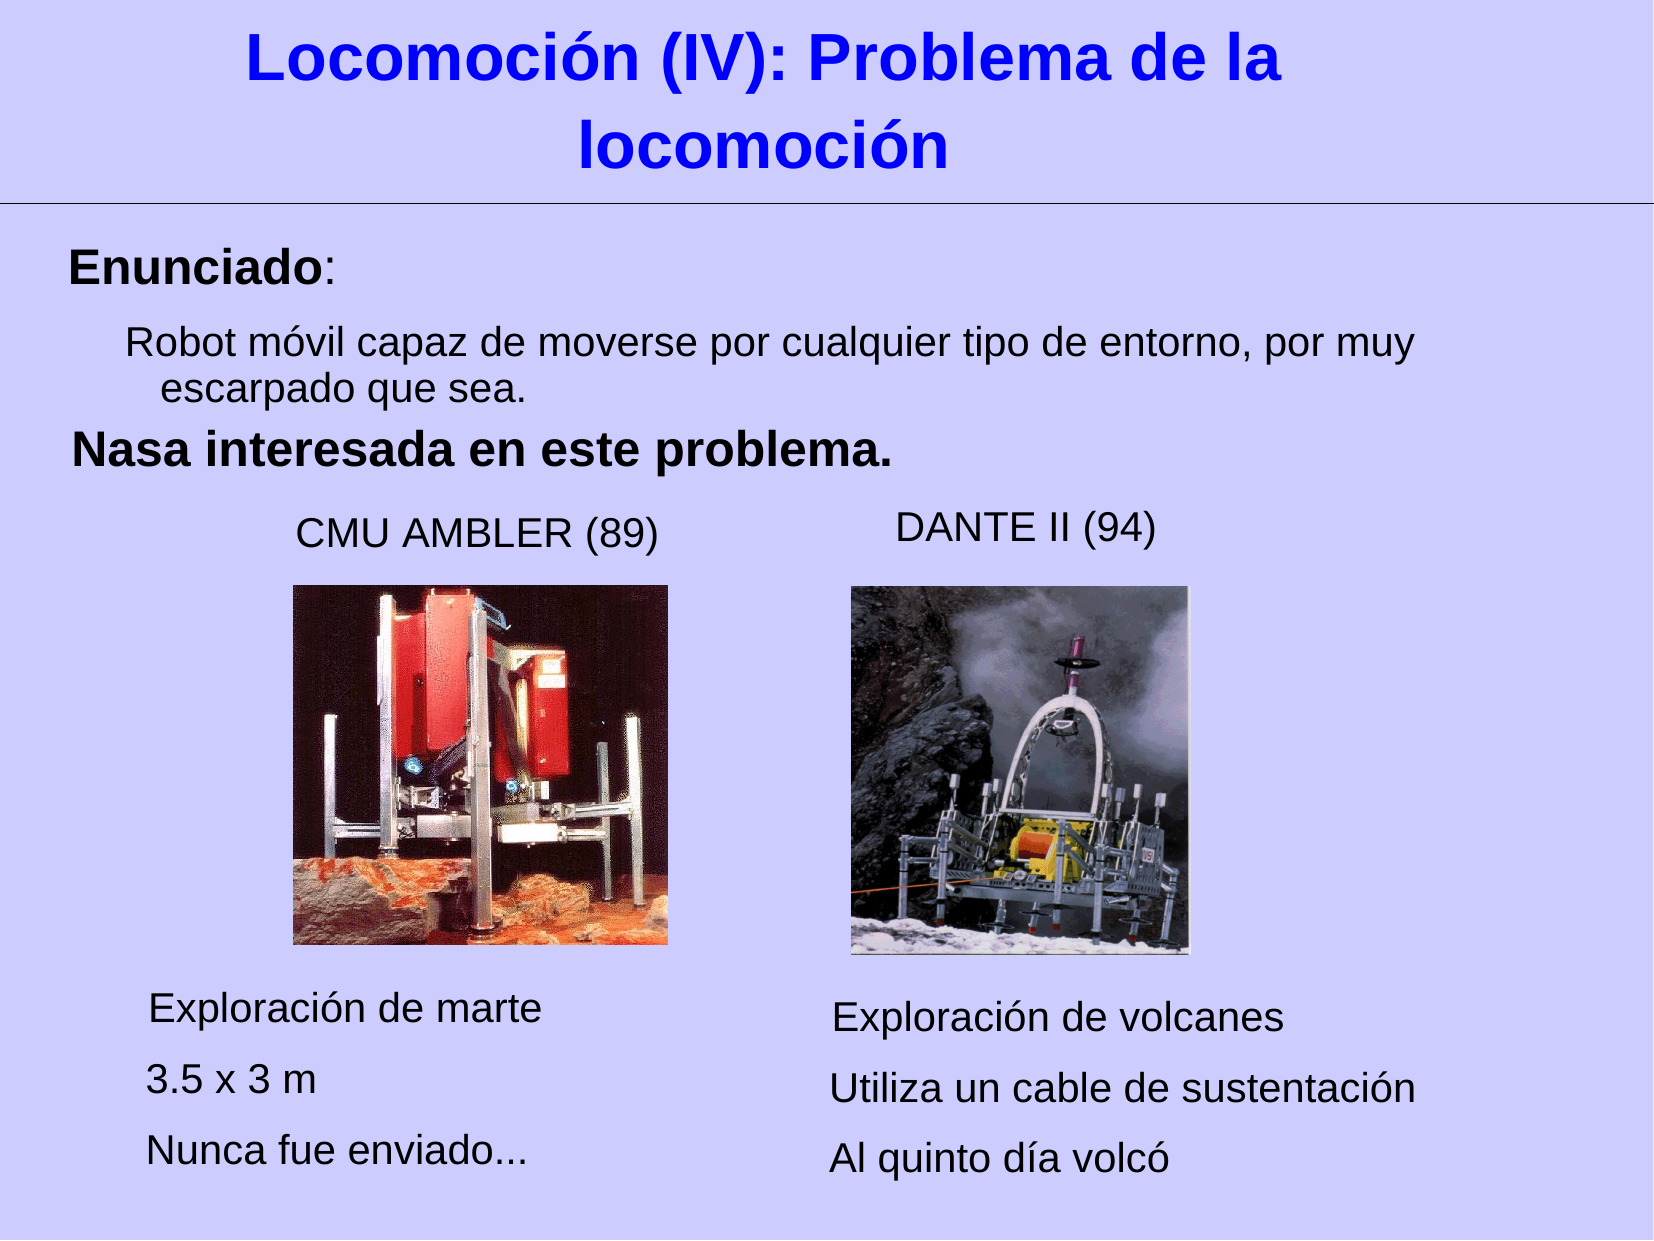

# Locomoción (IV): Problema de la locomoción
 Enunciado:
Robot móvil capaz de moverse por cualquier tipo de entorno, por muy escarpado que sea.
 Nasa interesada en este problema.
DANTE II (94)
CMU AMBLER (89)
 Exploración de marte
 3.5 x 3 m
 Nunca fue enviado...
 Exploración de volcanes
 Utiliza un cable de sustentación
 Al quinto día volcó